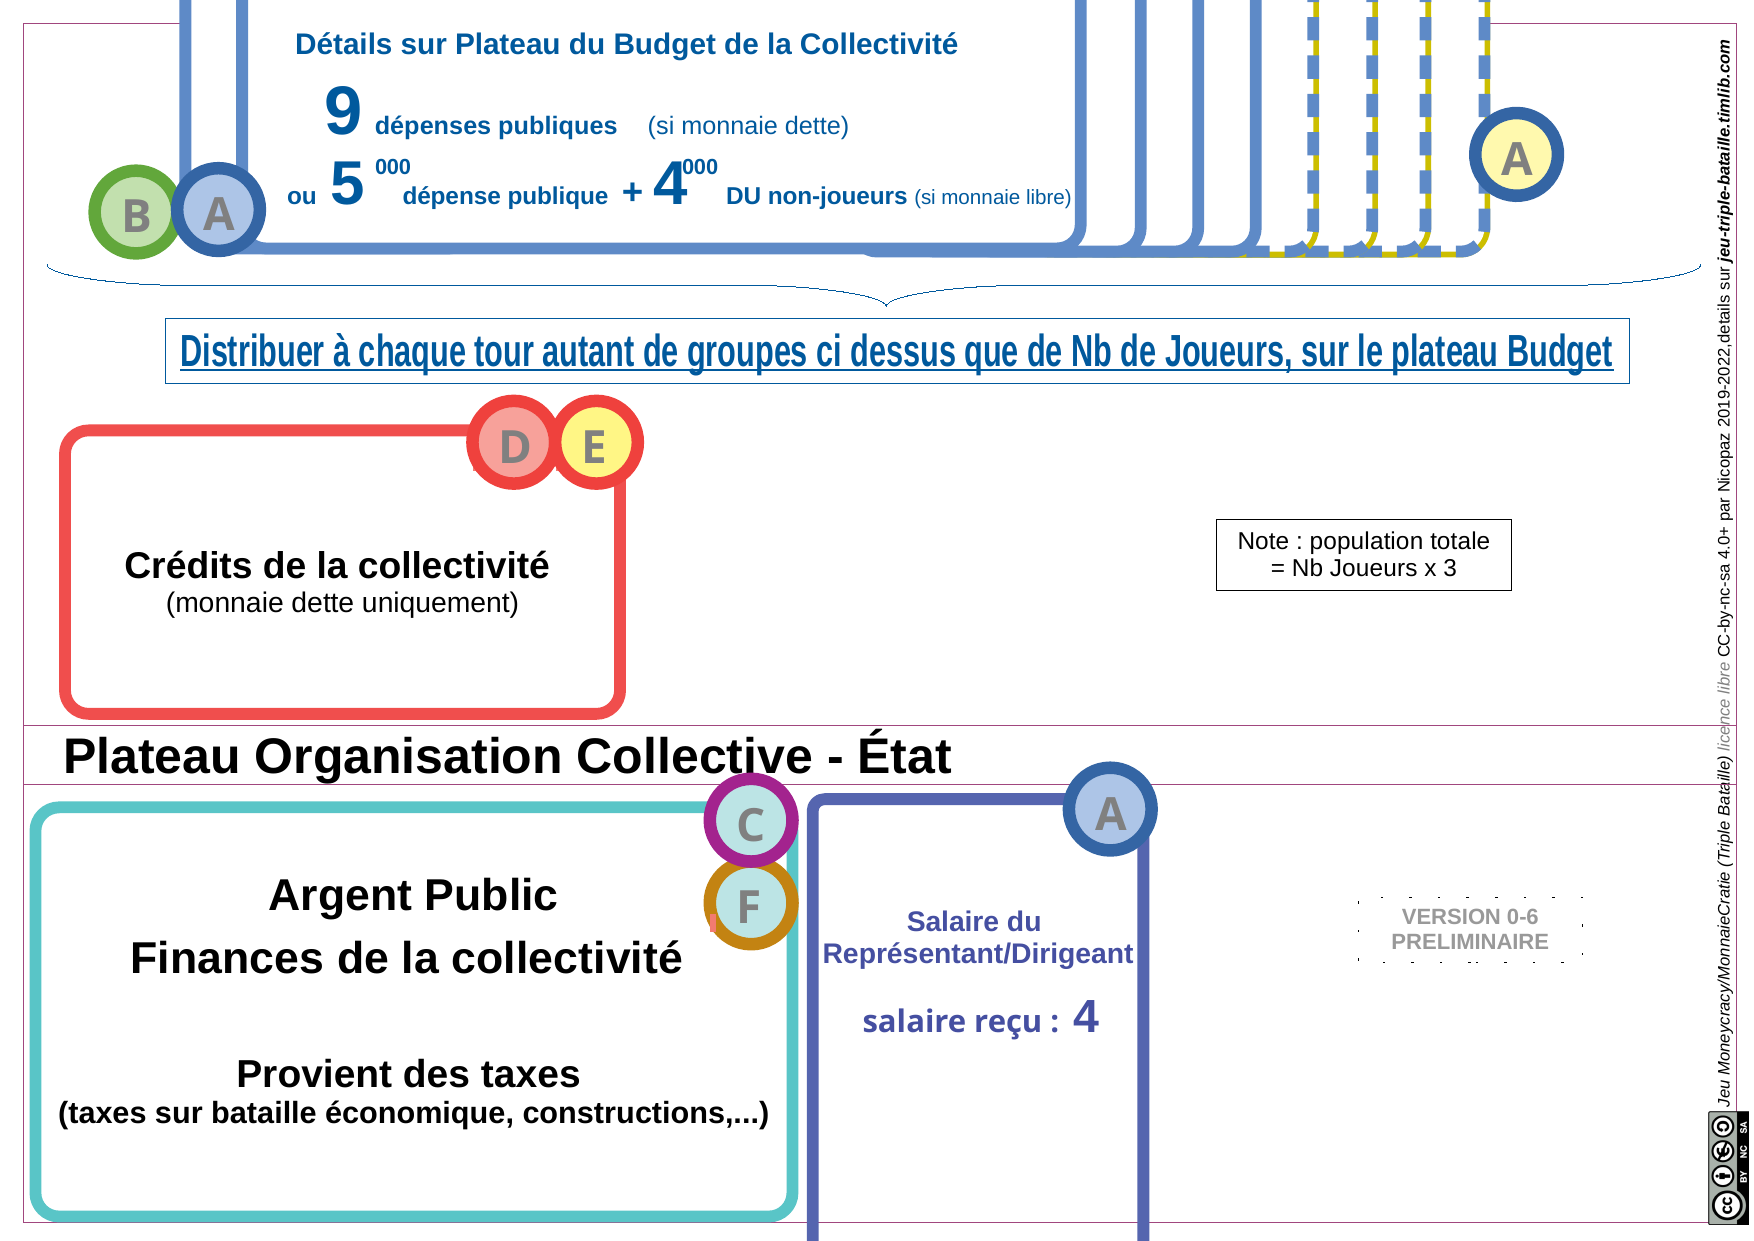

1 liasse pour le loyer d’un emploi financé par argent public,
1 liasse pour l’alimentation d’un emploi financé par argent public. Ces sommes seront remportées par les gagnants
1 liasse pour le loyer d’un emploi financé par argent public, éventuellement perçue par propriétaires bailleurs.
1 liasse pour l’alimentation d’un emploi financé par argent public. Ces sommes seront remportées par les gagnants
et dont deux de salaires publics
(accessibles seulement à moitié des joueurs)
dont un d’aide sociale
pouvant parfois être perçue par propriétaires bailleurs.
(infrastructures collectives, salaire haut fonctionnaires, aides aux médias, aux entreprises ,.,)
 Détails sur Plateau du Budget de la Collectivité
 9 dépenses publiques (si monnaie dette)
ou 5 dépense publique + 4 DU non-joueurs (si monnaie libre)
A
000
000
A
B
Distribuer à chaque tour autant de groupes ci dessus que de Nb de Joueurs, sur le plateau Budget
D
E
Crédits de la collectivité
(monnaie dette uniquement)
Note : population totale = Nb Joueurs x 3
Plateau Organisation Collective - État
A
C
Salaire du
Représentant/Dirigeant
salaire reçu : 4
Argent Public
Finances de la collectivité
Provient des taxes
(taxes sur bataille économique, constructions,...)
F
VERSION 0-6 PRELIMINAIRE
# autres.. cartes entreprises d’état
autres..
cartes entreprises d’état